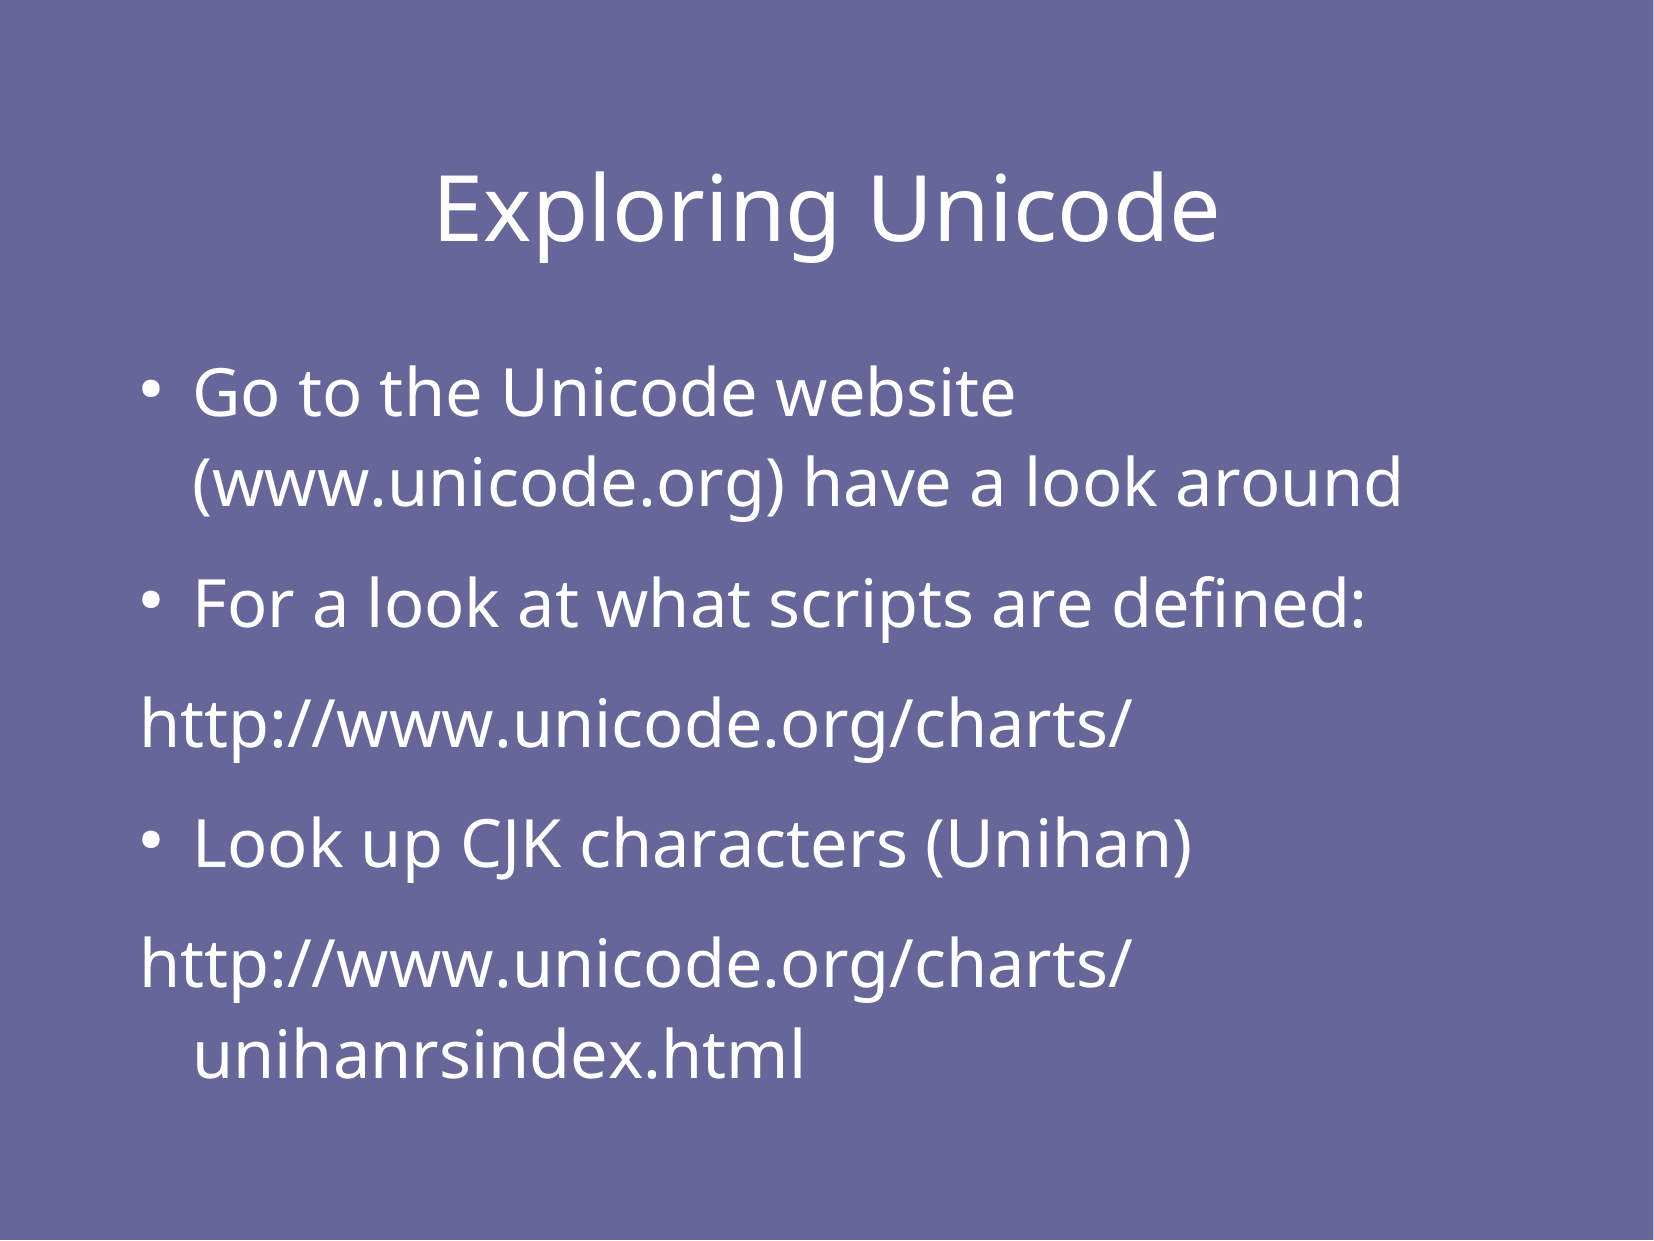

# Exploring Unicode
Go to the Unicode website (www.unicode.org) have a look around
For a look at what scripts are defined:
http://www.unicode.org/charts/
Look up CJK characters (Unihan)
http://www.unicode.org/charts/unihanrsindex.html